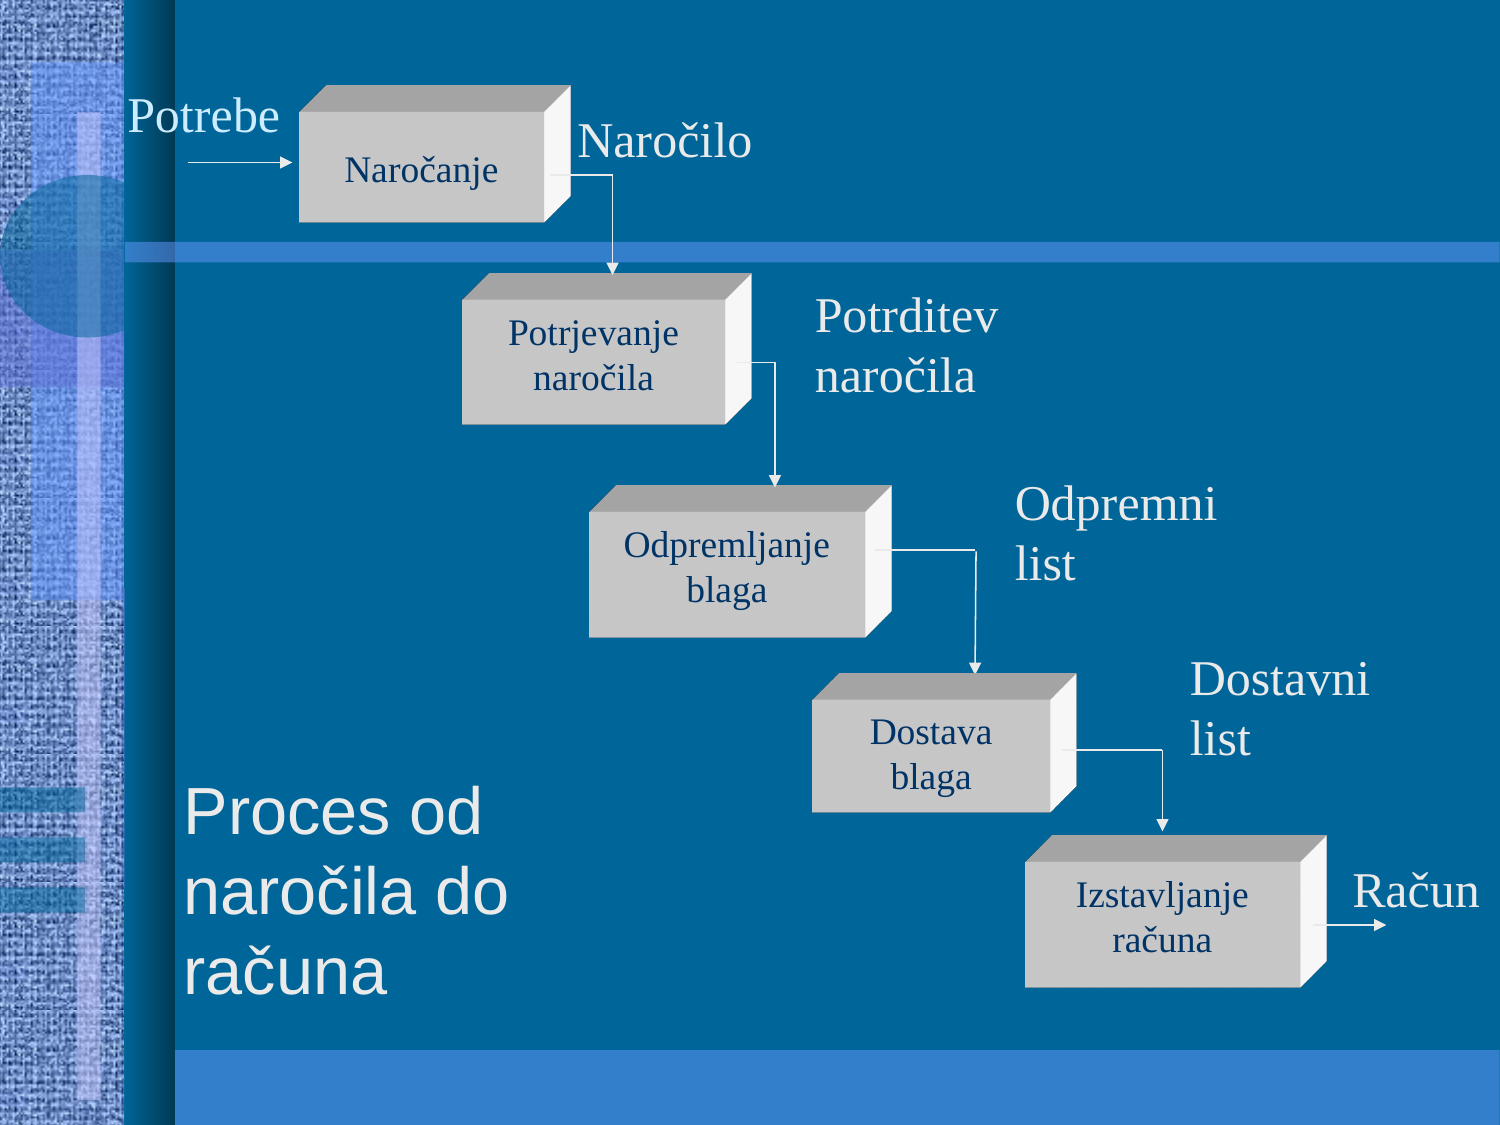

Potrebe
Naročilo
Naročanje
Potrditev naročila
Potrjevanje
naročila
Odpremni list
Odpremljanje
blaga
Dostavni list
Dostava
blaga
Proces od naročila do računa
Račun
Izstavljanje
računa